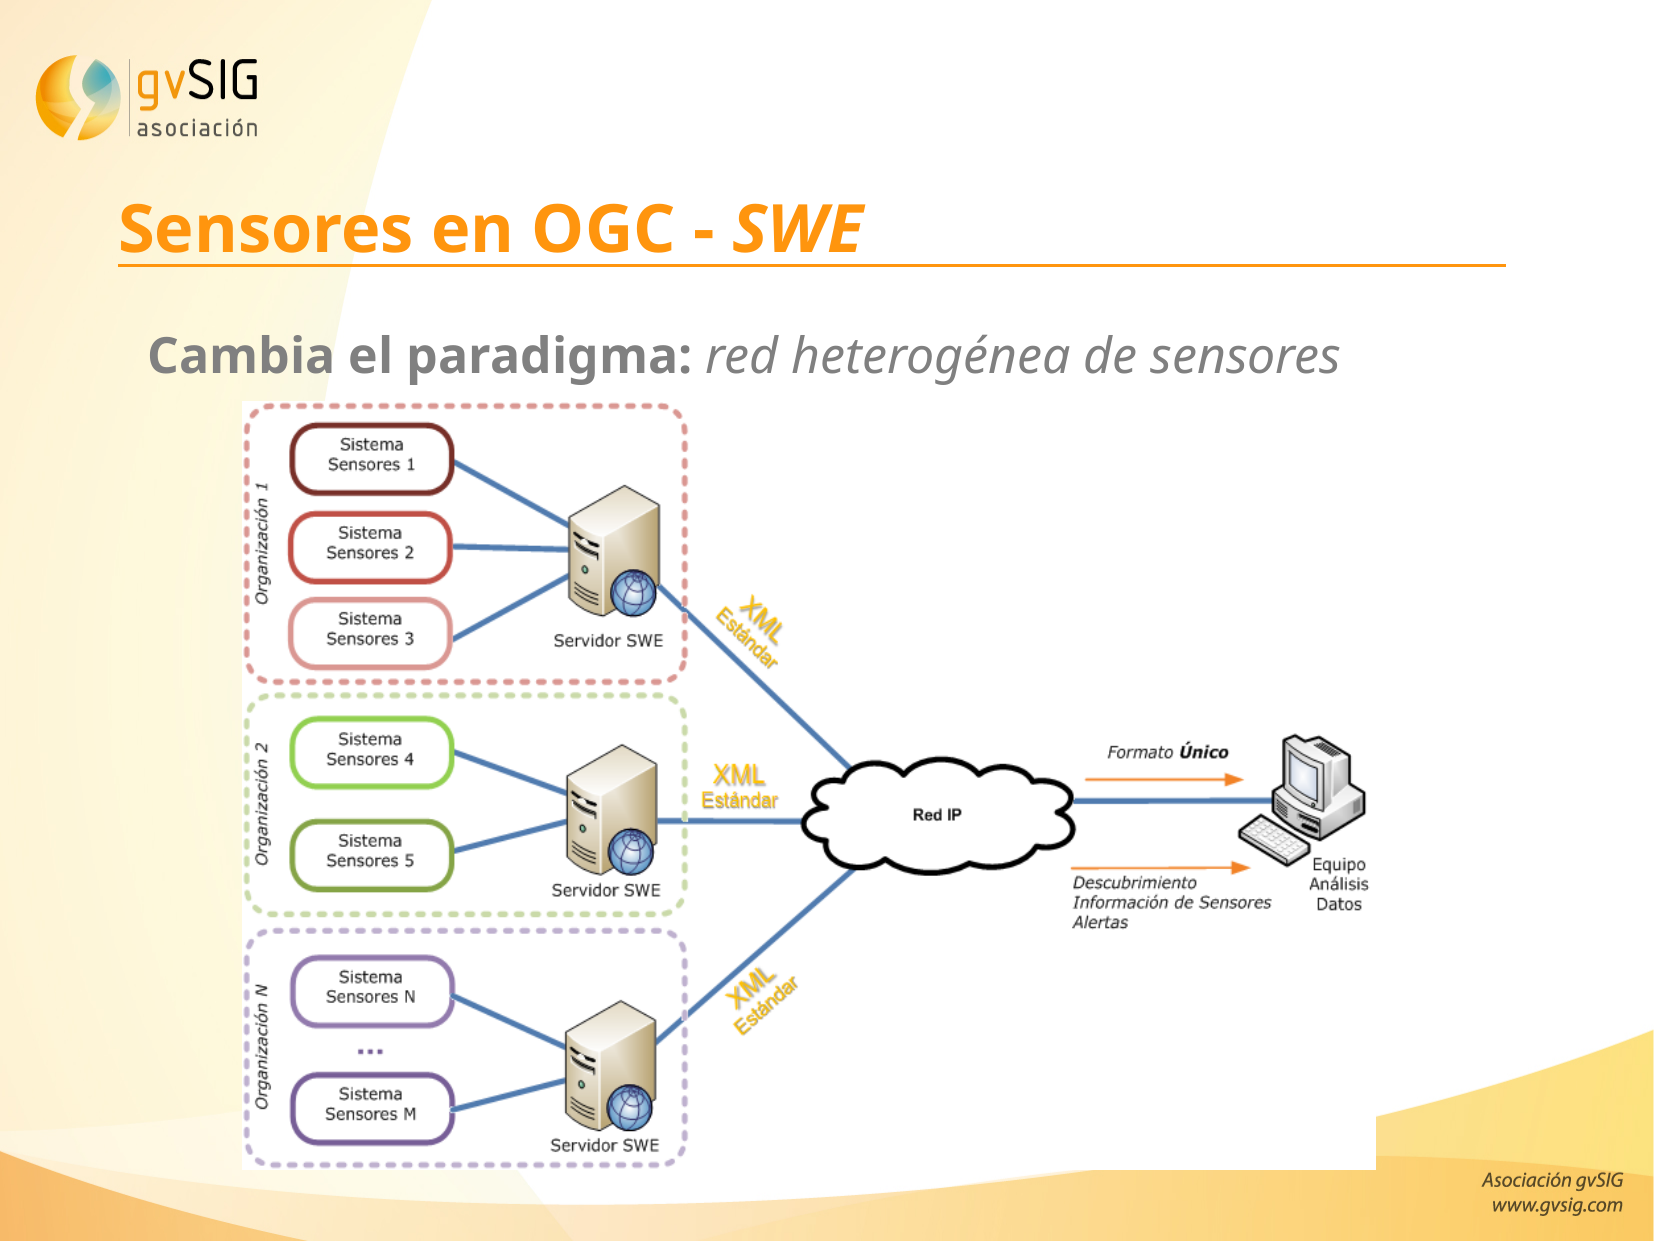

# Sensores en OGC - SWE
Cambia el paradigma: red heterogénea de sensores